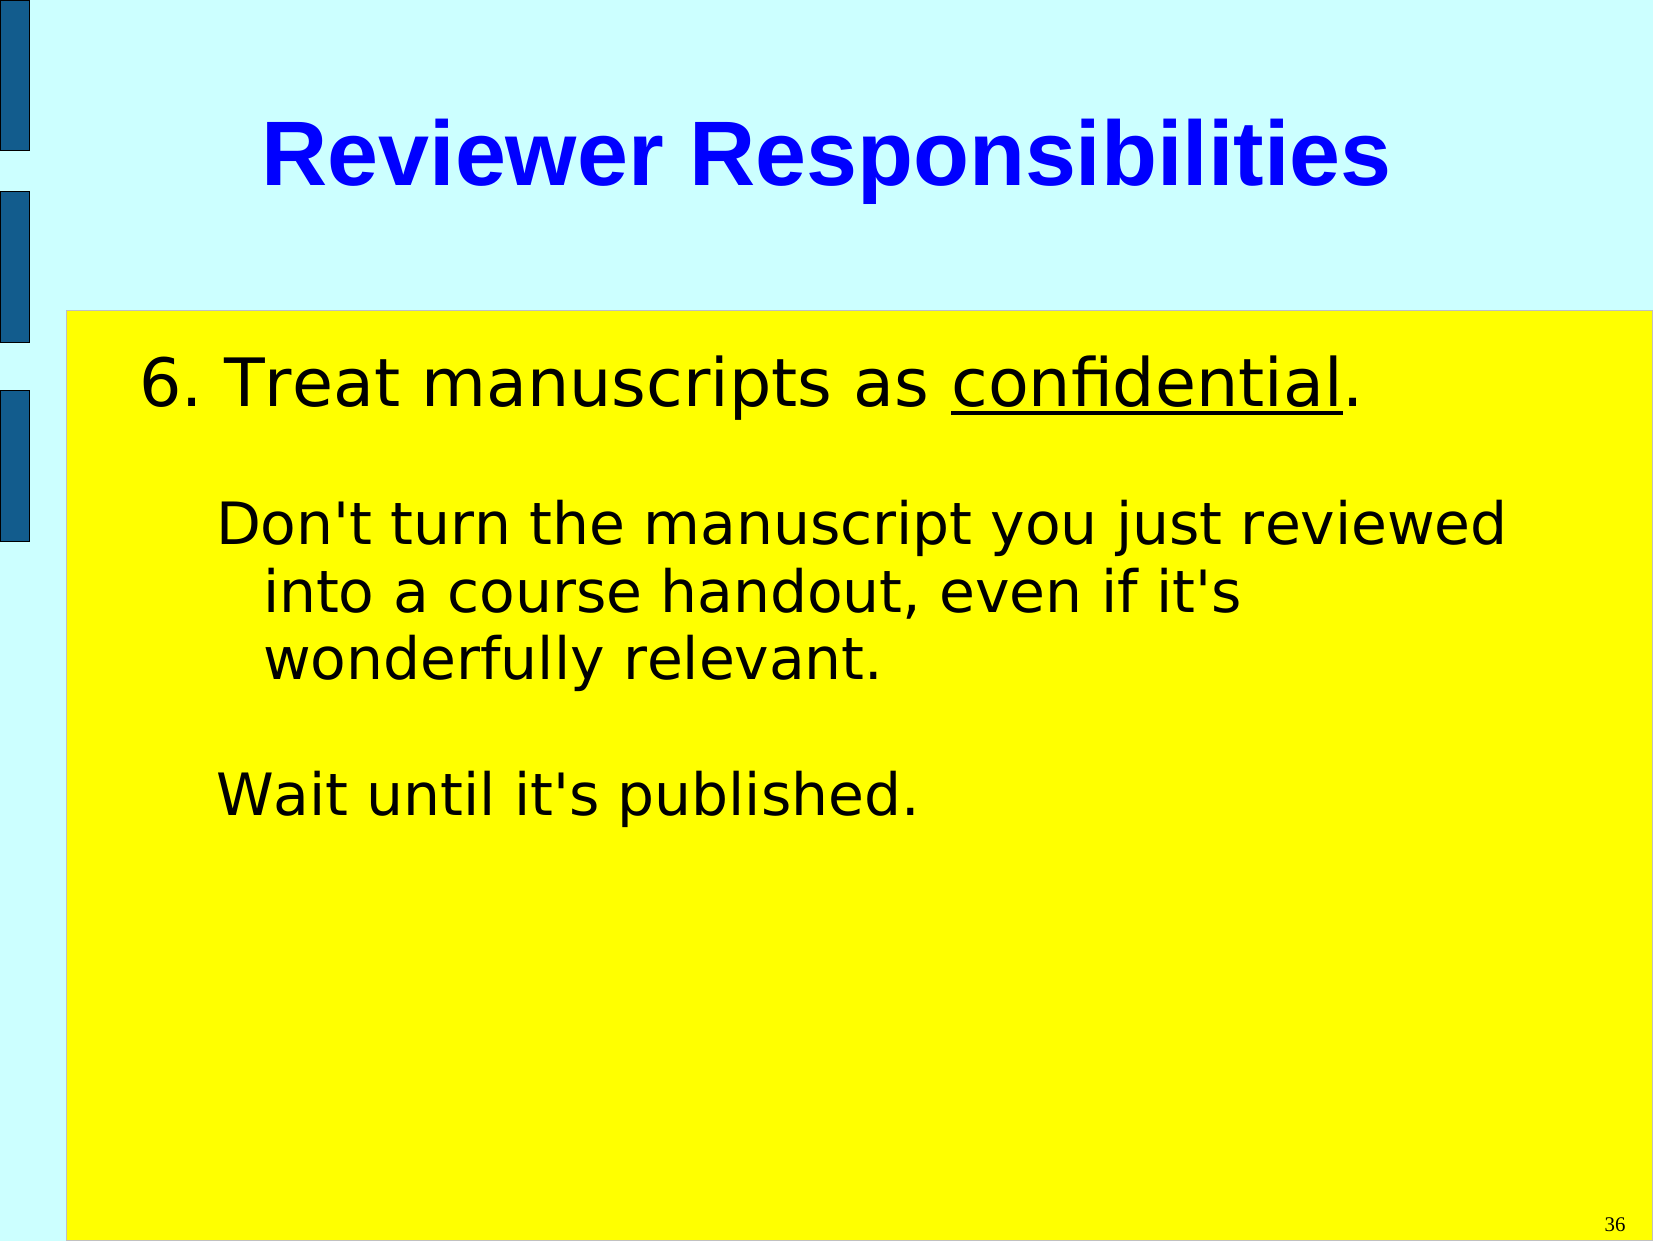

# Reviewer Responsibilities
6. Treat manuscripts as confidential.
Don't turn the manuscript you just reviewed into a course handout, even if it's wonderfully relevant.
Wait until it's published.